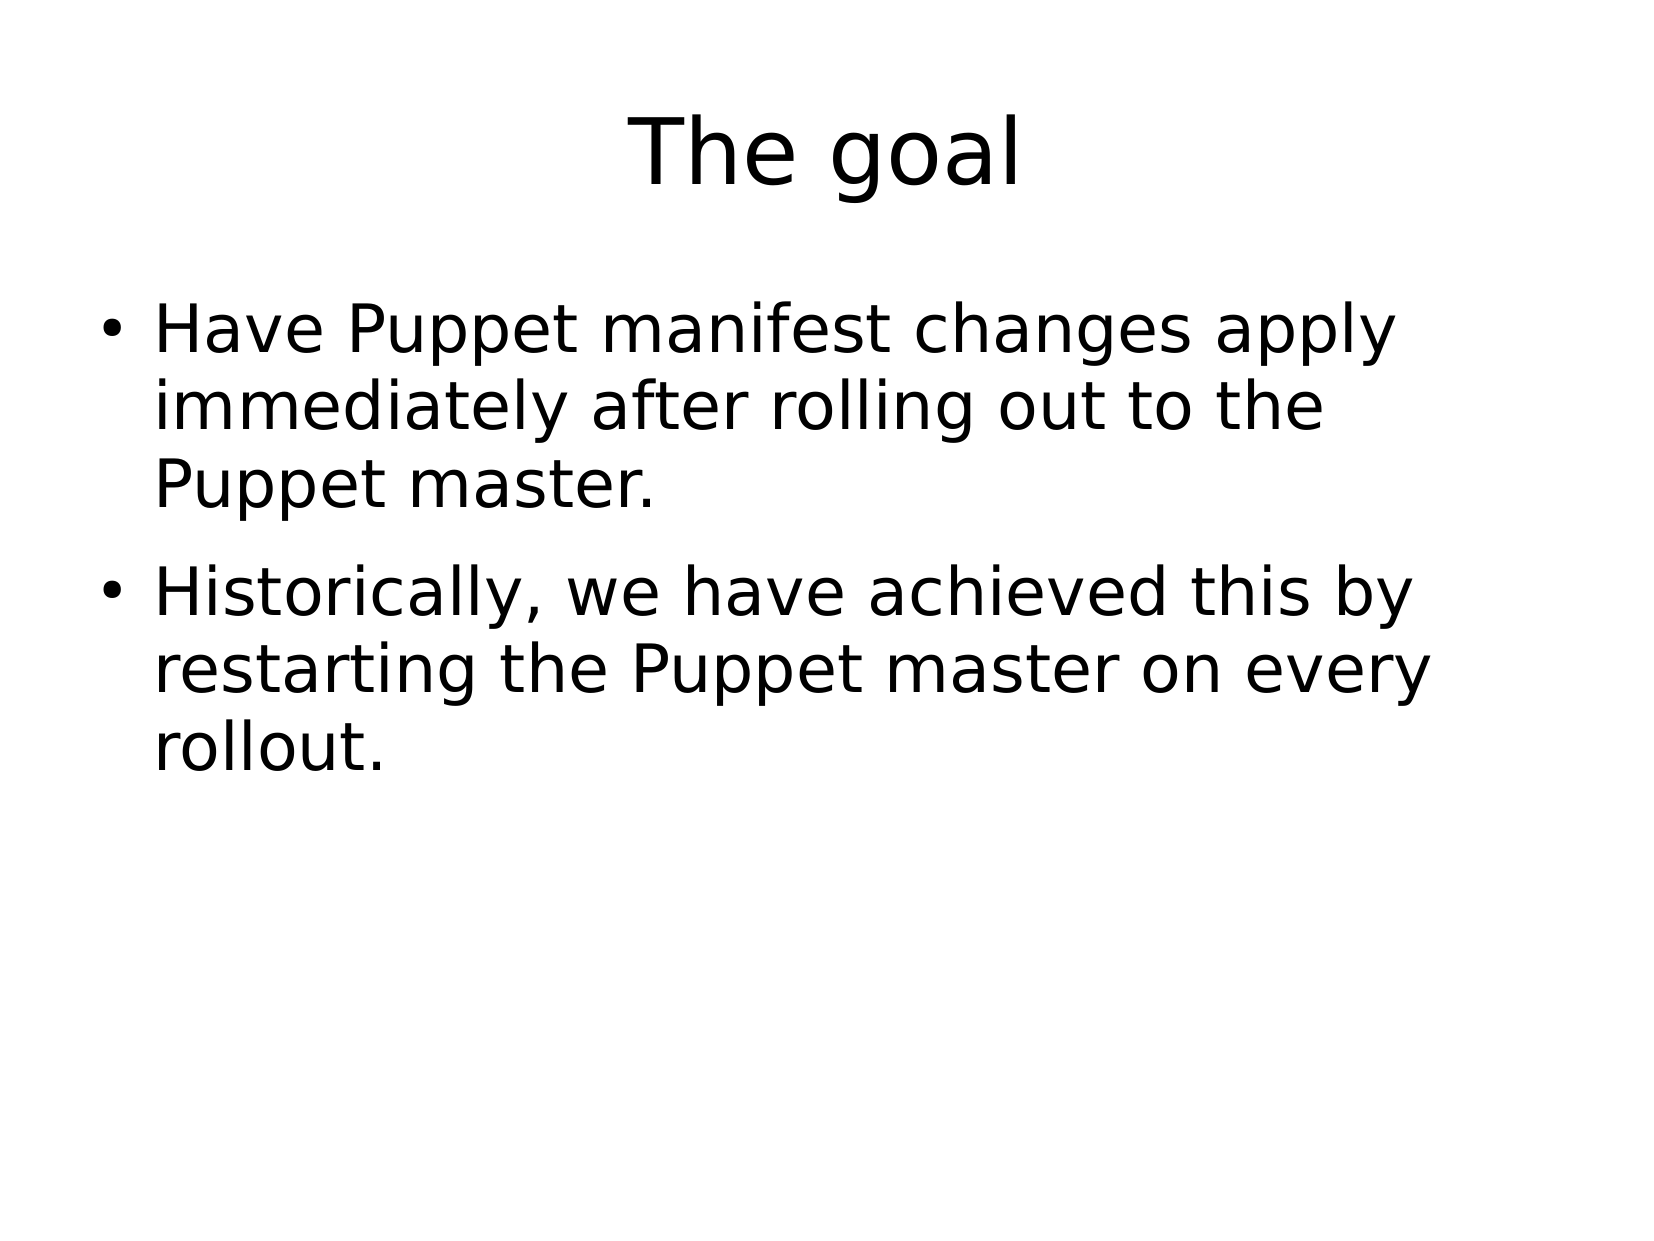

# The goal
Have Puppet manifest changes apply immediately after rolling out to the Puppet master.
Historically, we have achieved this by restarting the Puppet master on every rollout.